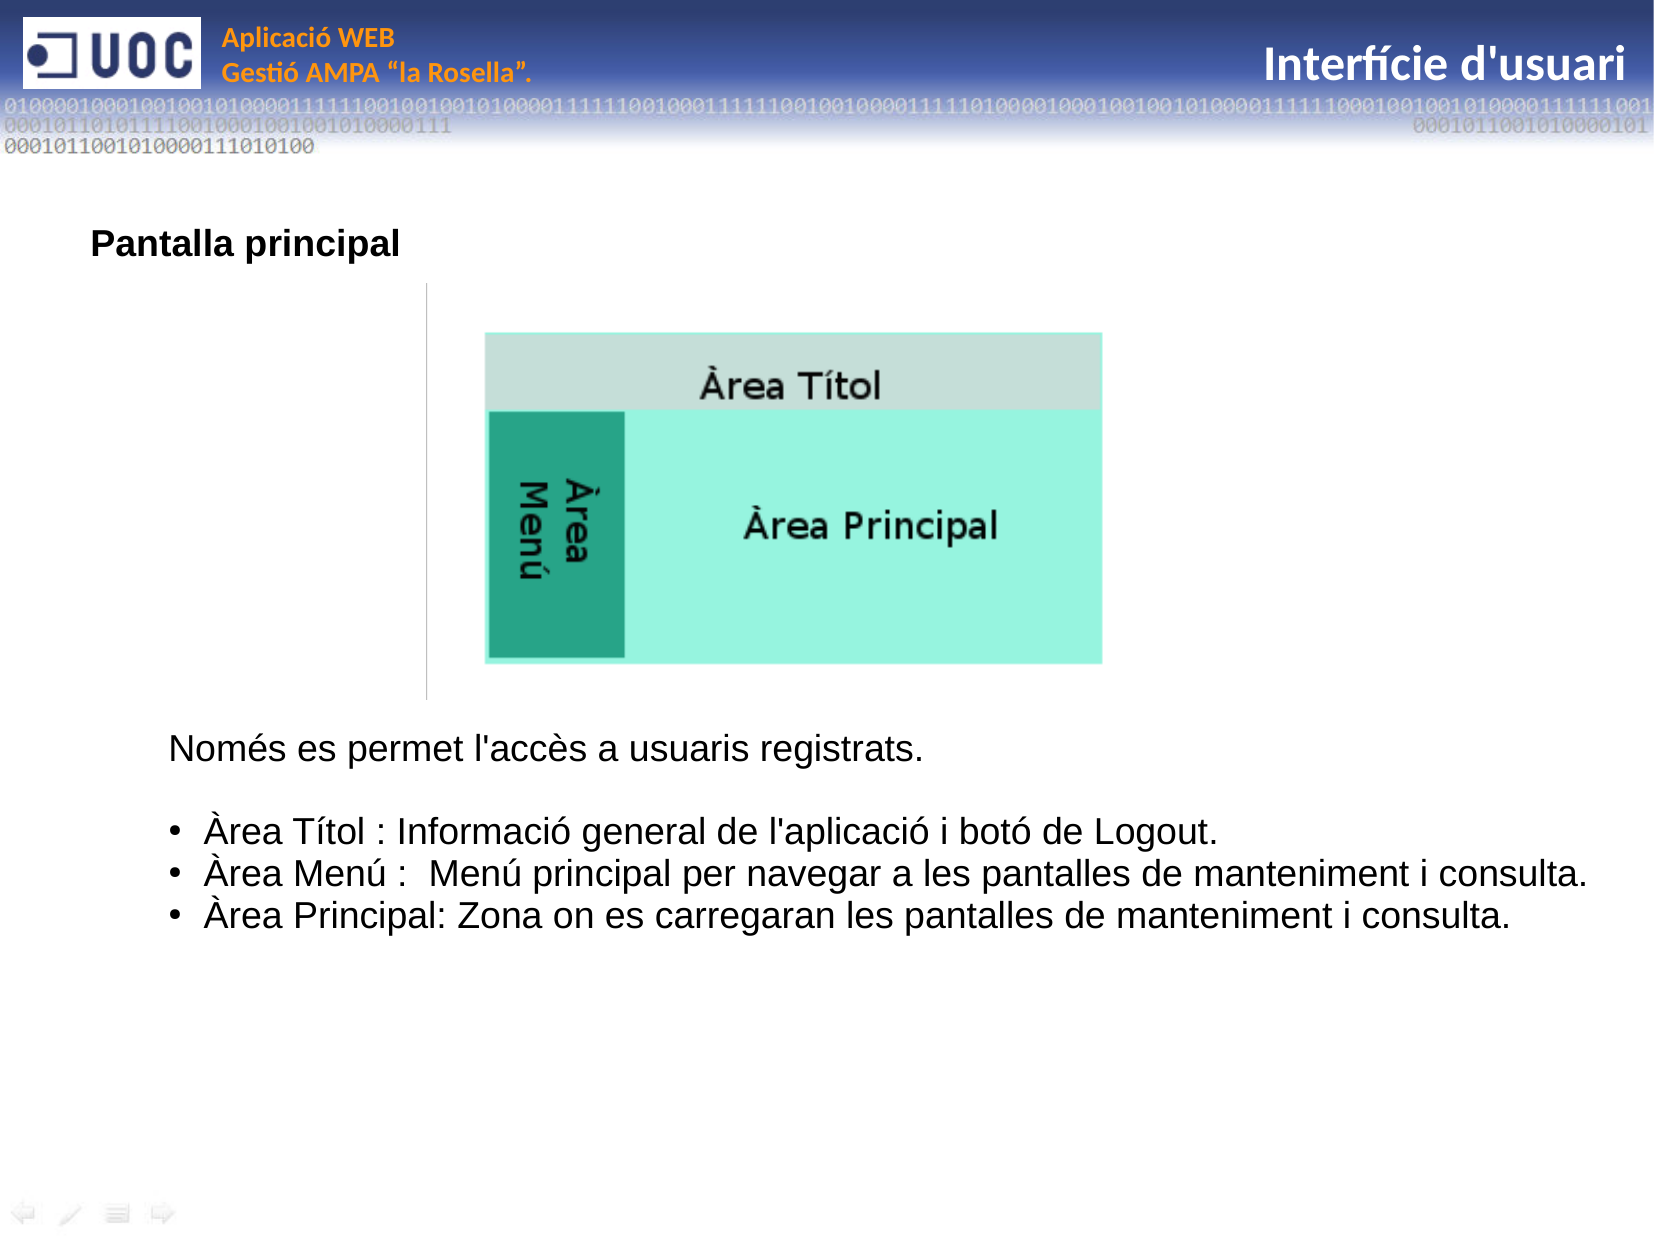

Aplicació WEB
Gestió AMPA “la Rosella”.
Interfície d'usuari
Pantalla principal
Només es permet l'accès a usuaris registrats.
Àrea Títol : Informació general de l'aplicació i botó de Logout.
Àrea Menú : Menú principal per navegar a les pantalles de manteniment i consulta.
Àrea Principal: Zona on es carregaran les pantalles de manteniment i consulta.